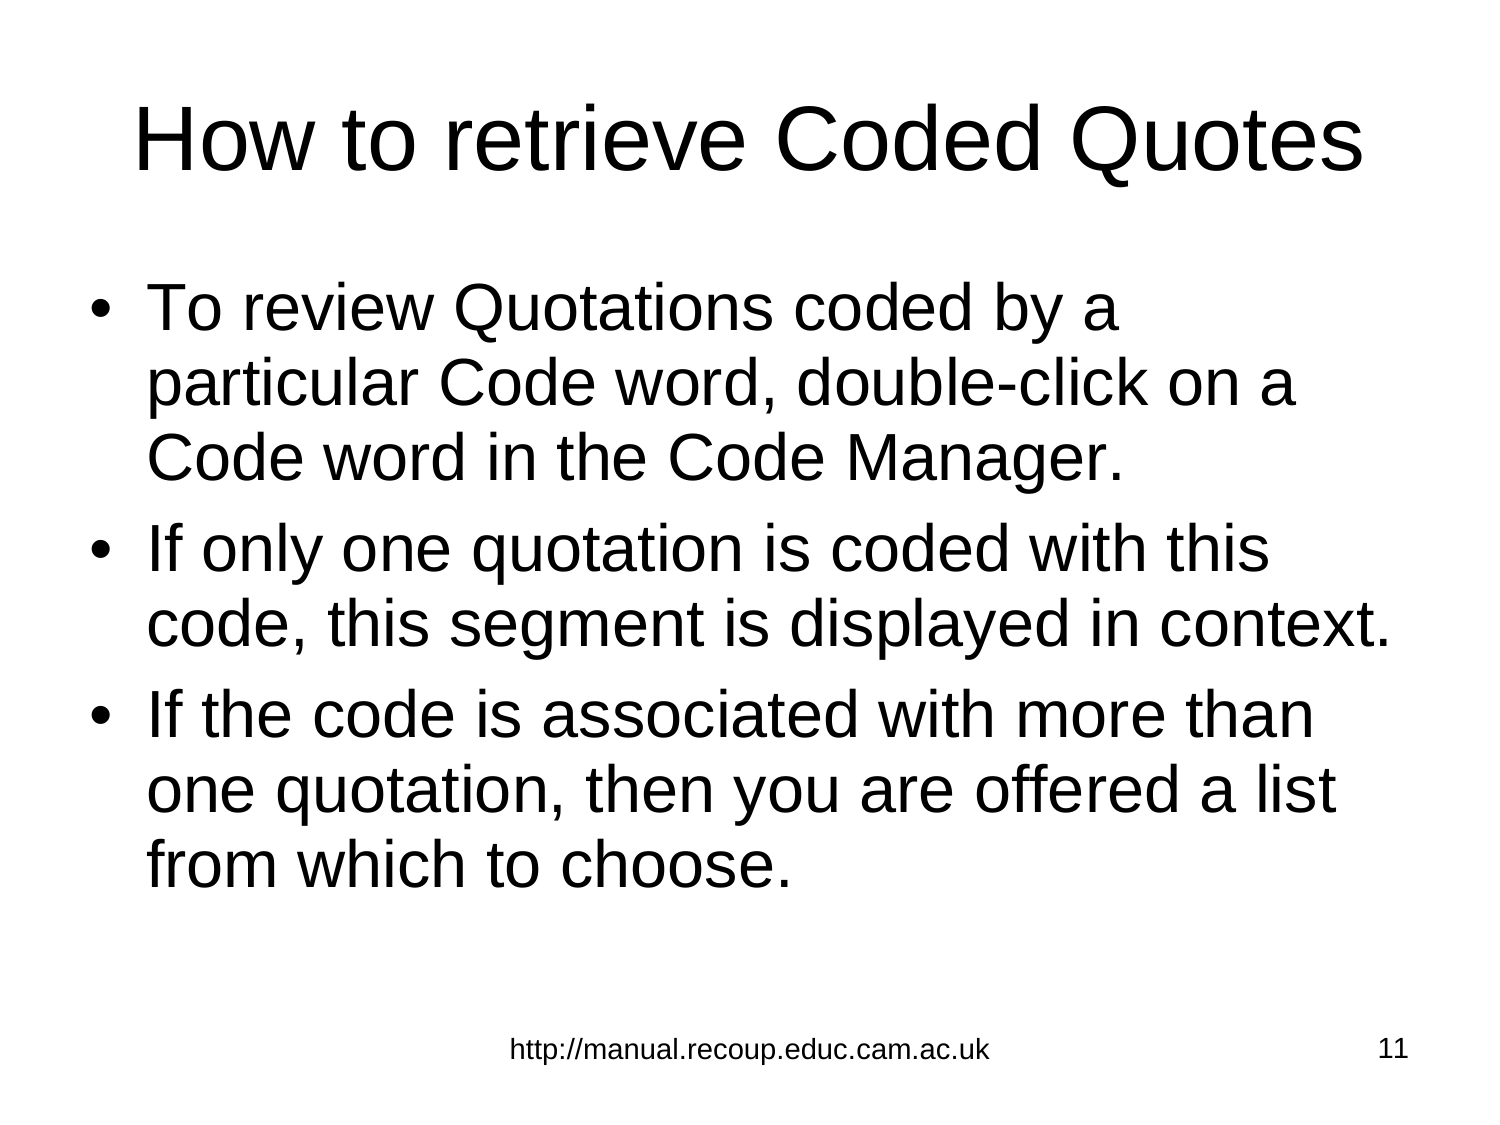

# How to retrieve Coded Quotes
To review Quotations coded by a particular Code word, double-click on a Code word in the Code Manager.
If only one quotation is coded with this code, this segment is displayed in context.
If the code is associated with more than one quotation, then you are offered a list from which to choose.
11
http://manual.recoup.educ.cam.ac.uk